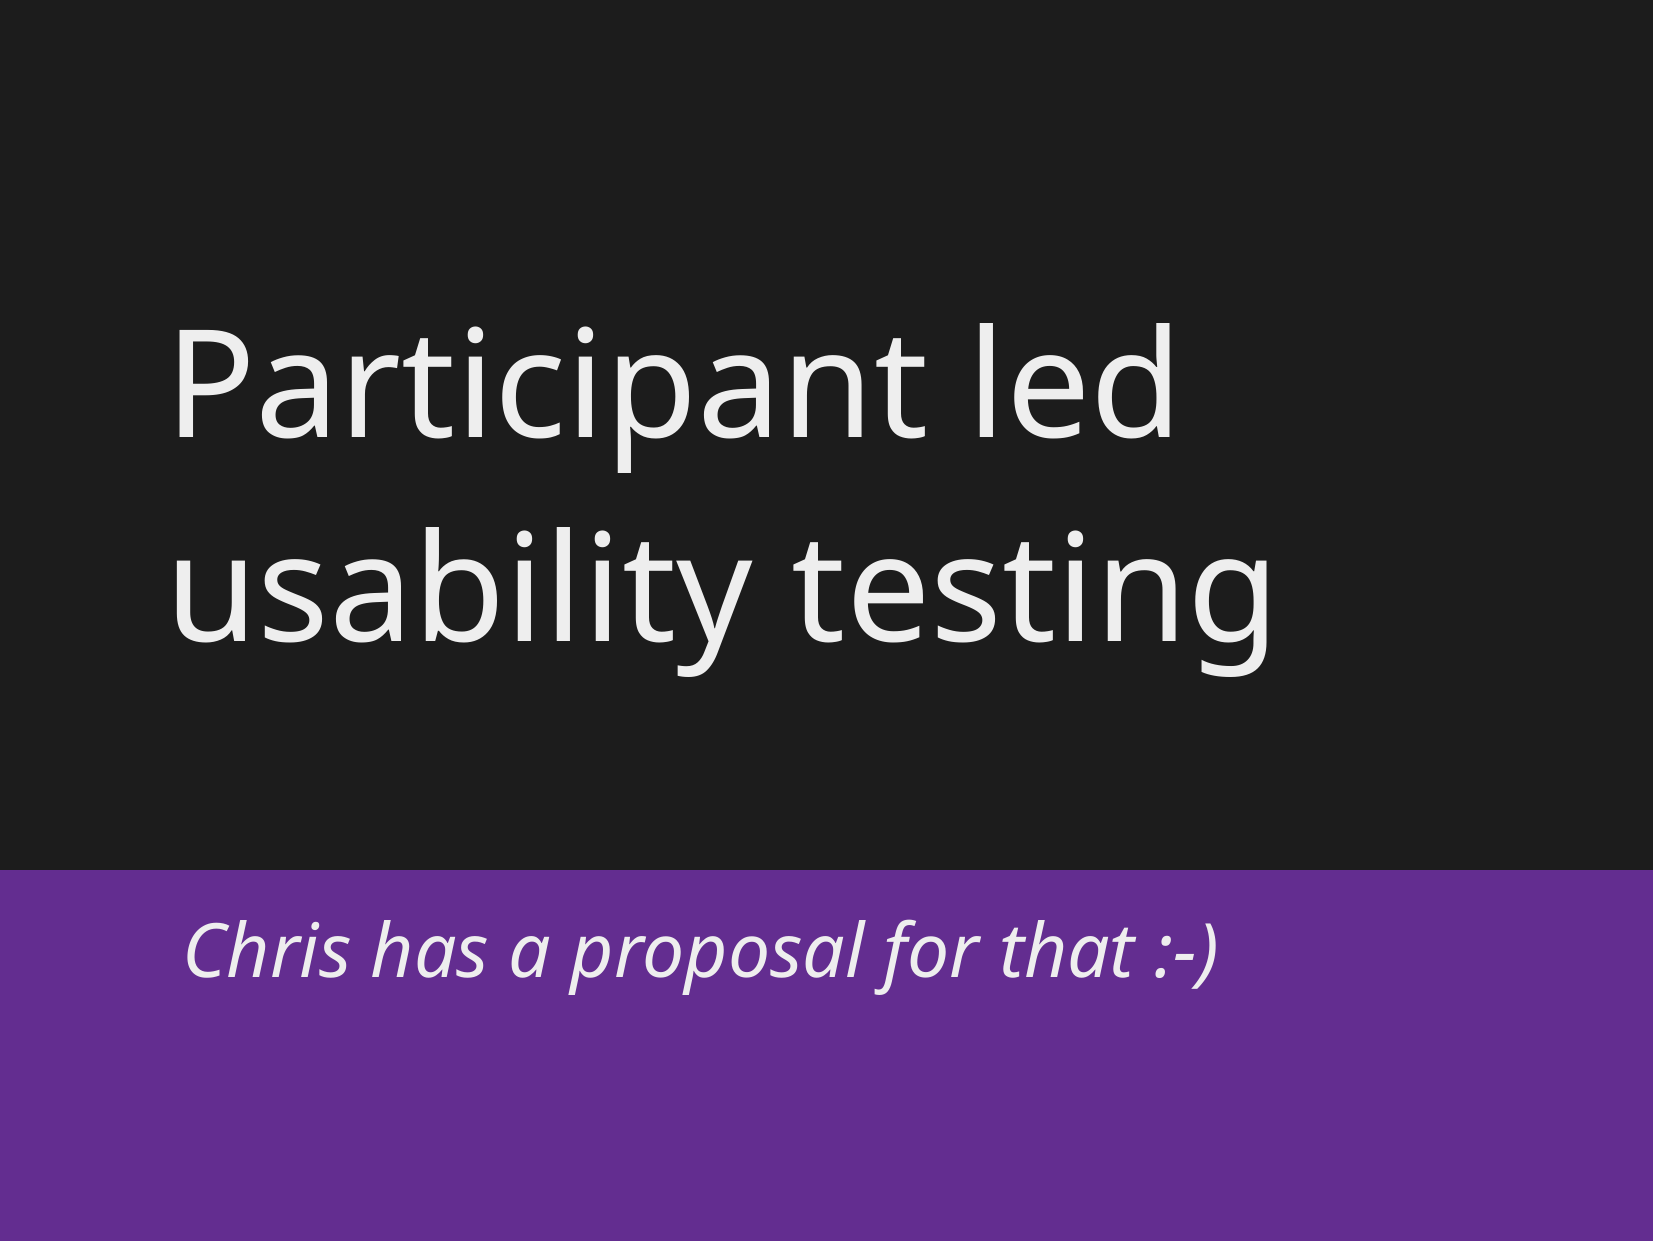

# Participant led usability testing
Chris has a proposal for that :-)